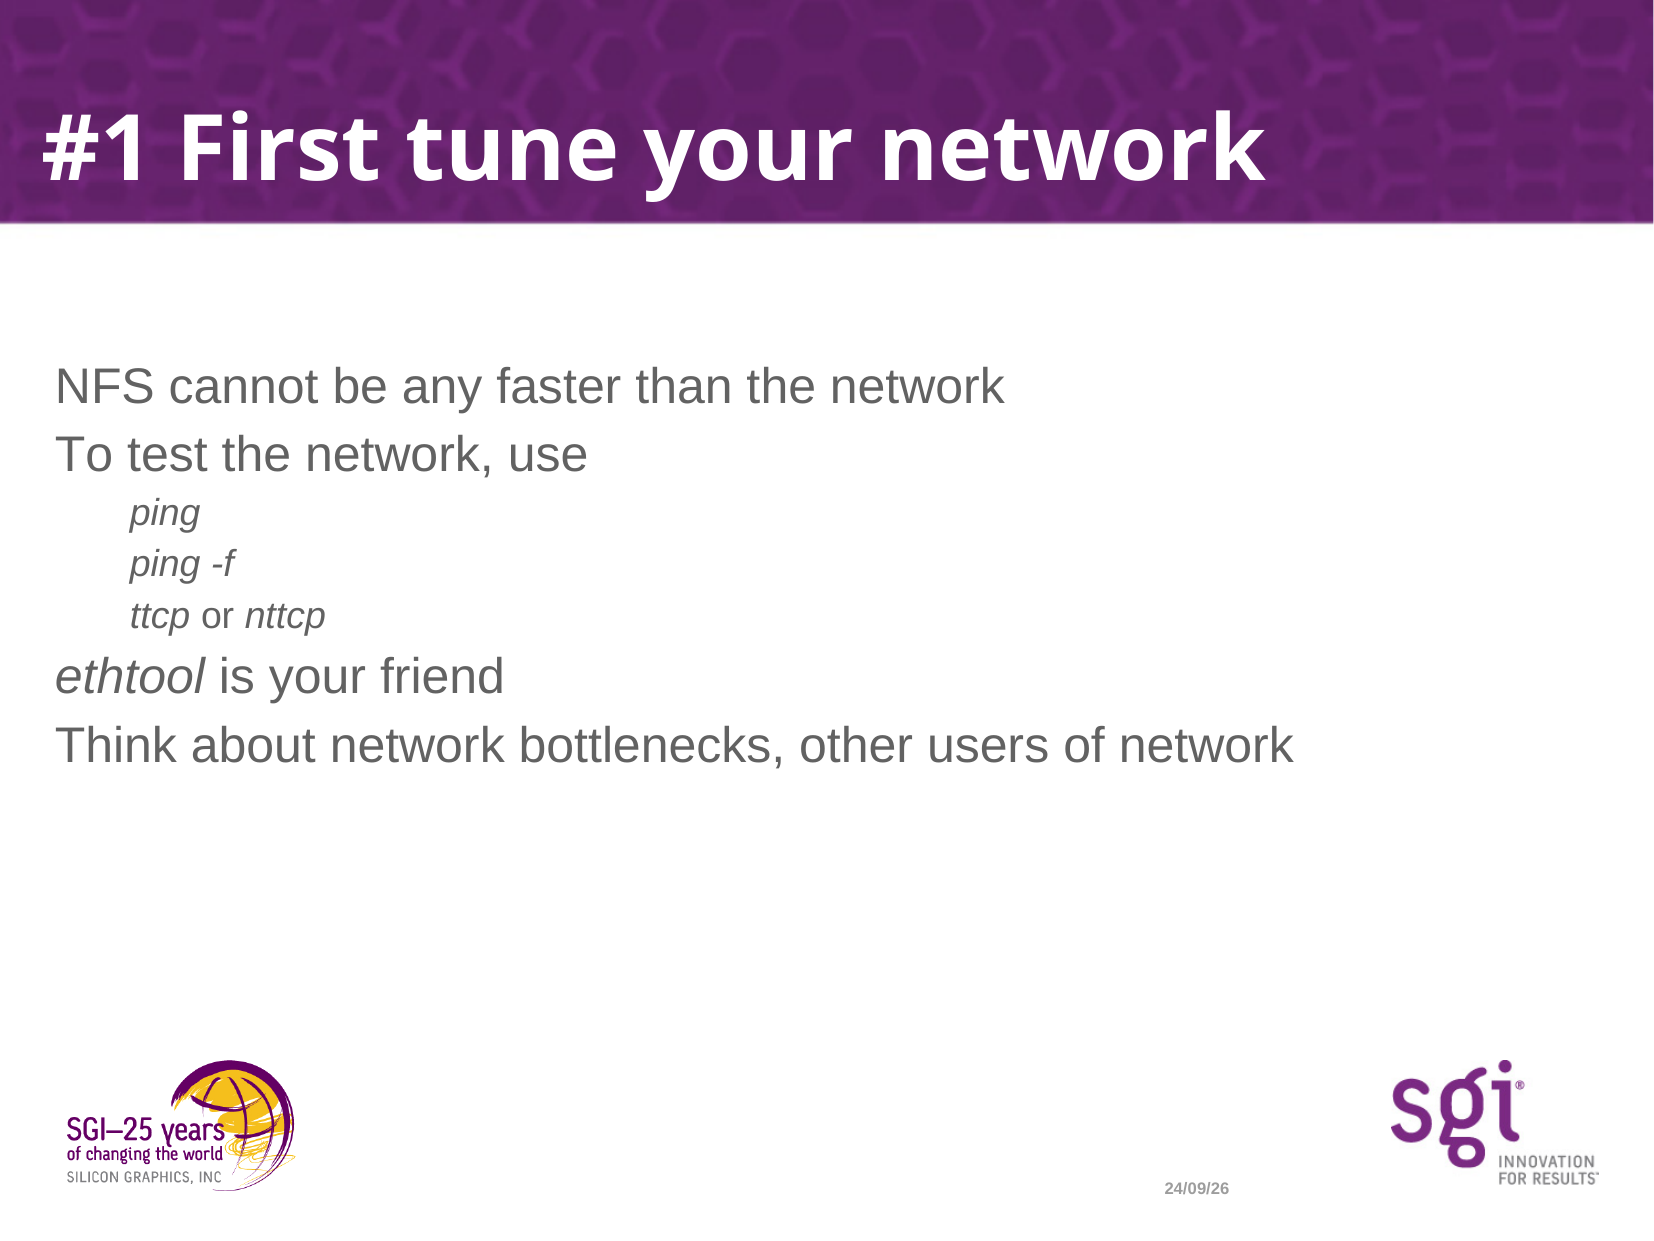

# #1 First tune your network
NFS cannot be any faster than the network
To test the network, use
ping
ping -f
ttcp or nttcp
ethtool is your friend
Think about network bottlenecks, other users of network